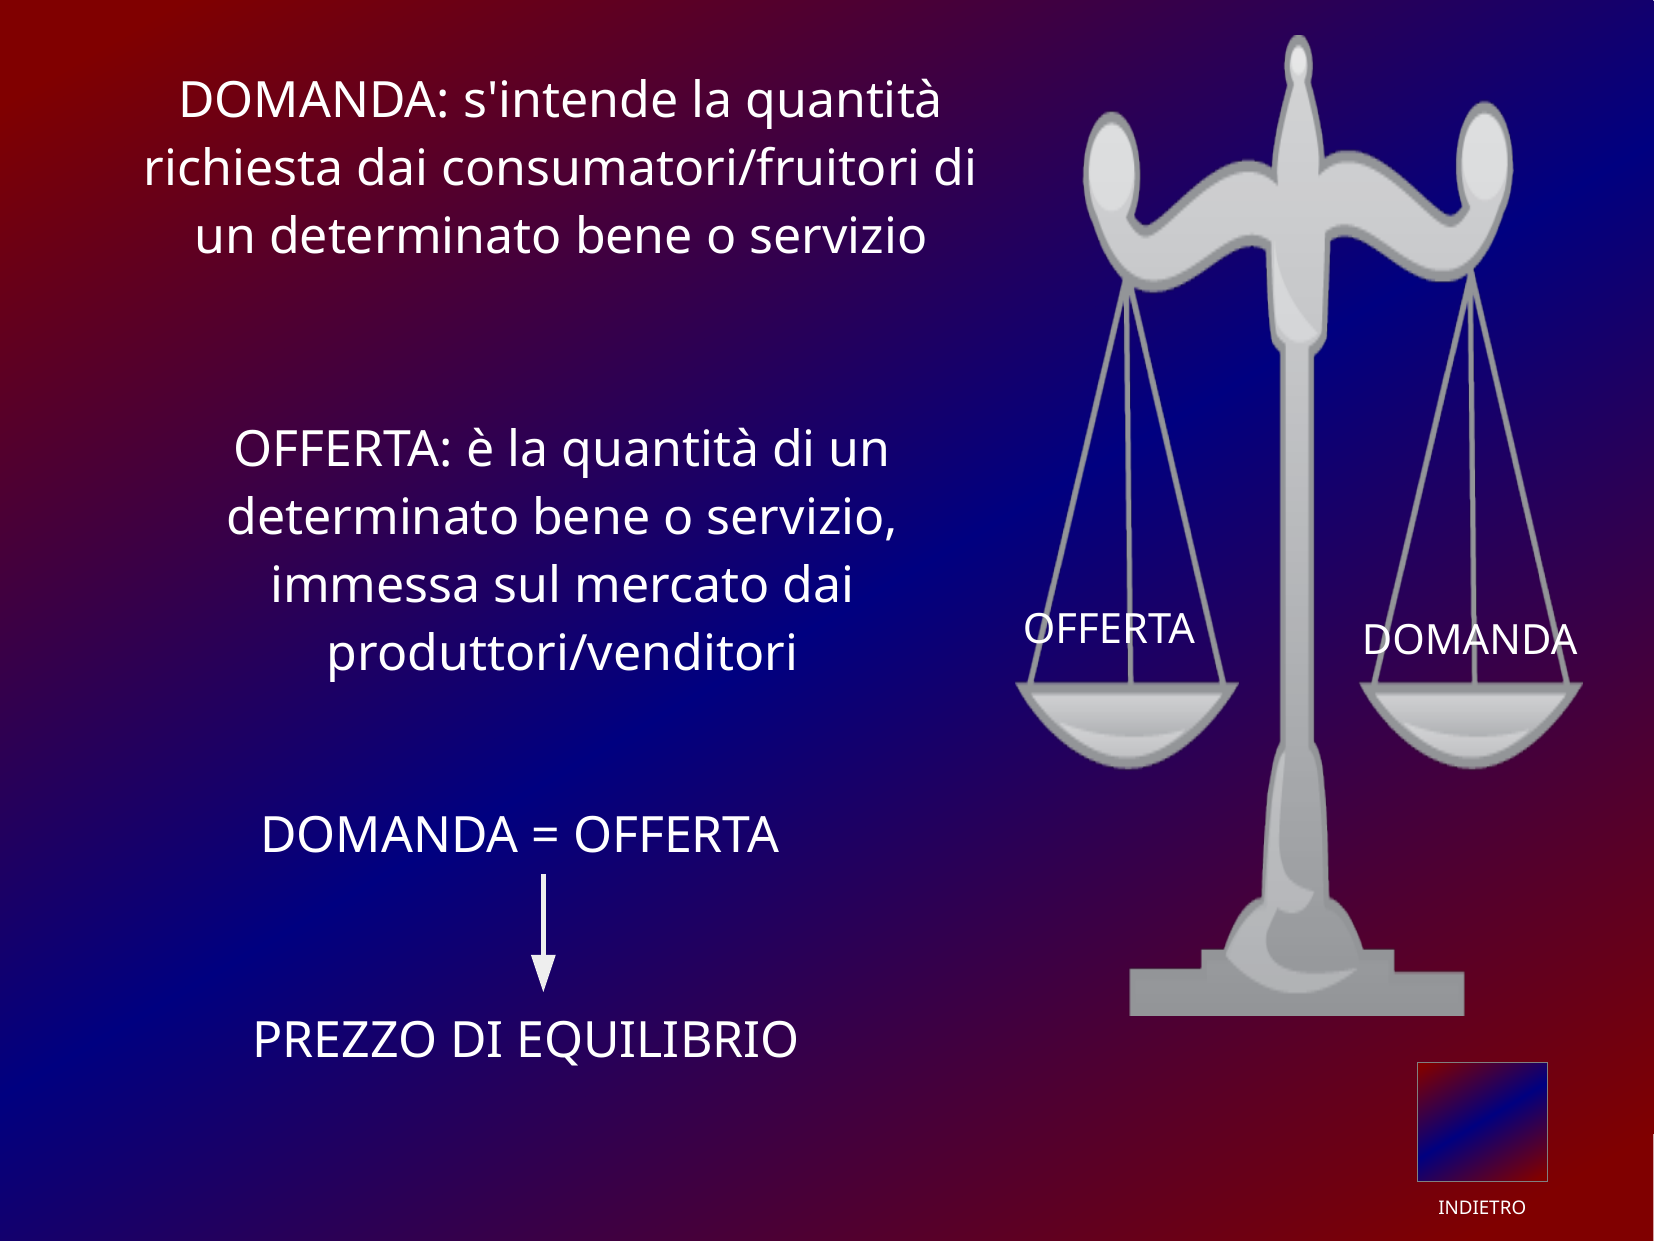

DOMANDA: s'intende la quantità richiesta dai consumatori/fruitori di un determinato bene o servizio
OFFERTA: è la quantità di un determinato bene o servizio, immessa sul mercato dai produttori/venditori
OFFERTA
DOMANDA
DOMANDA = OFFERTA
 PREZZO DI EQUILIBRIO
INDIETRO